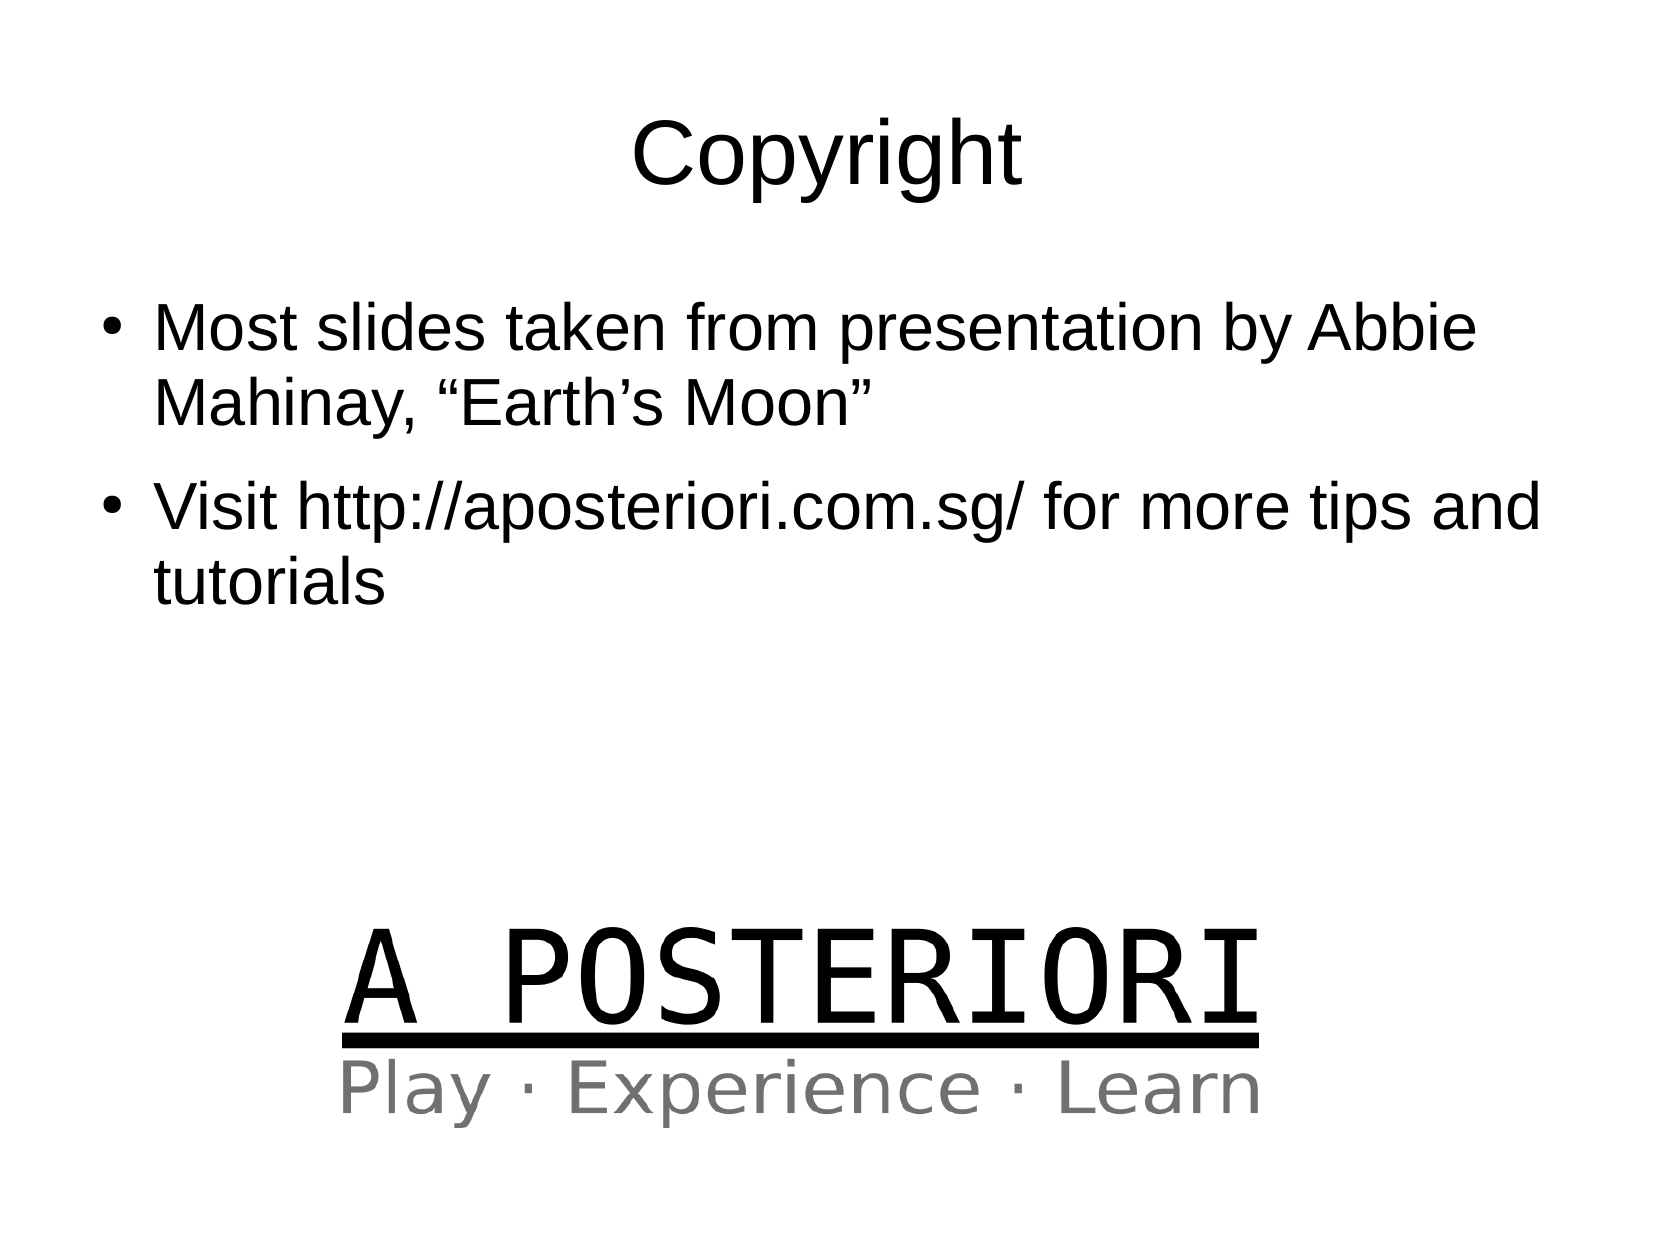

# Copyright
Most slides taken from presentation by Abbie Mahinay, “Earth’s Moon”
Visit http://aposteriori.com.sg/ for more tips and tutorials